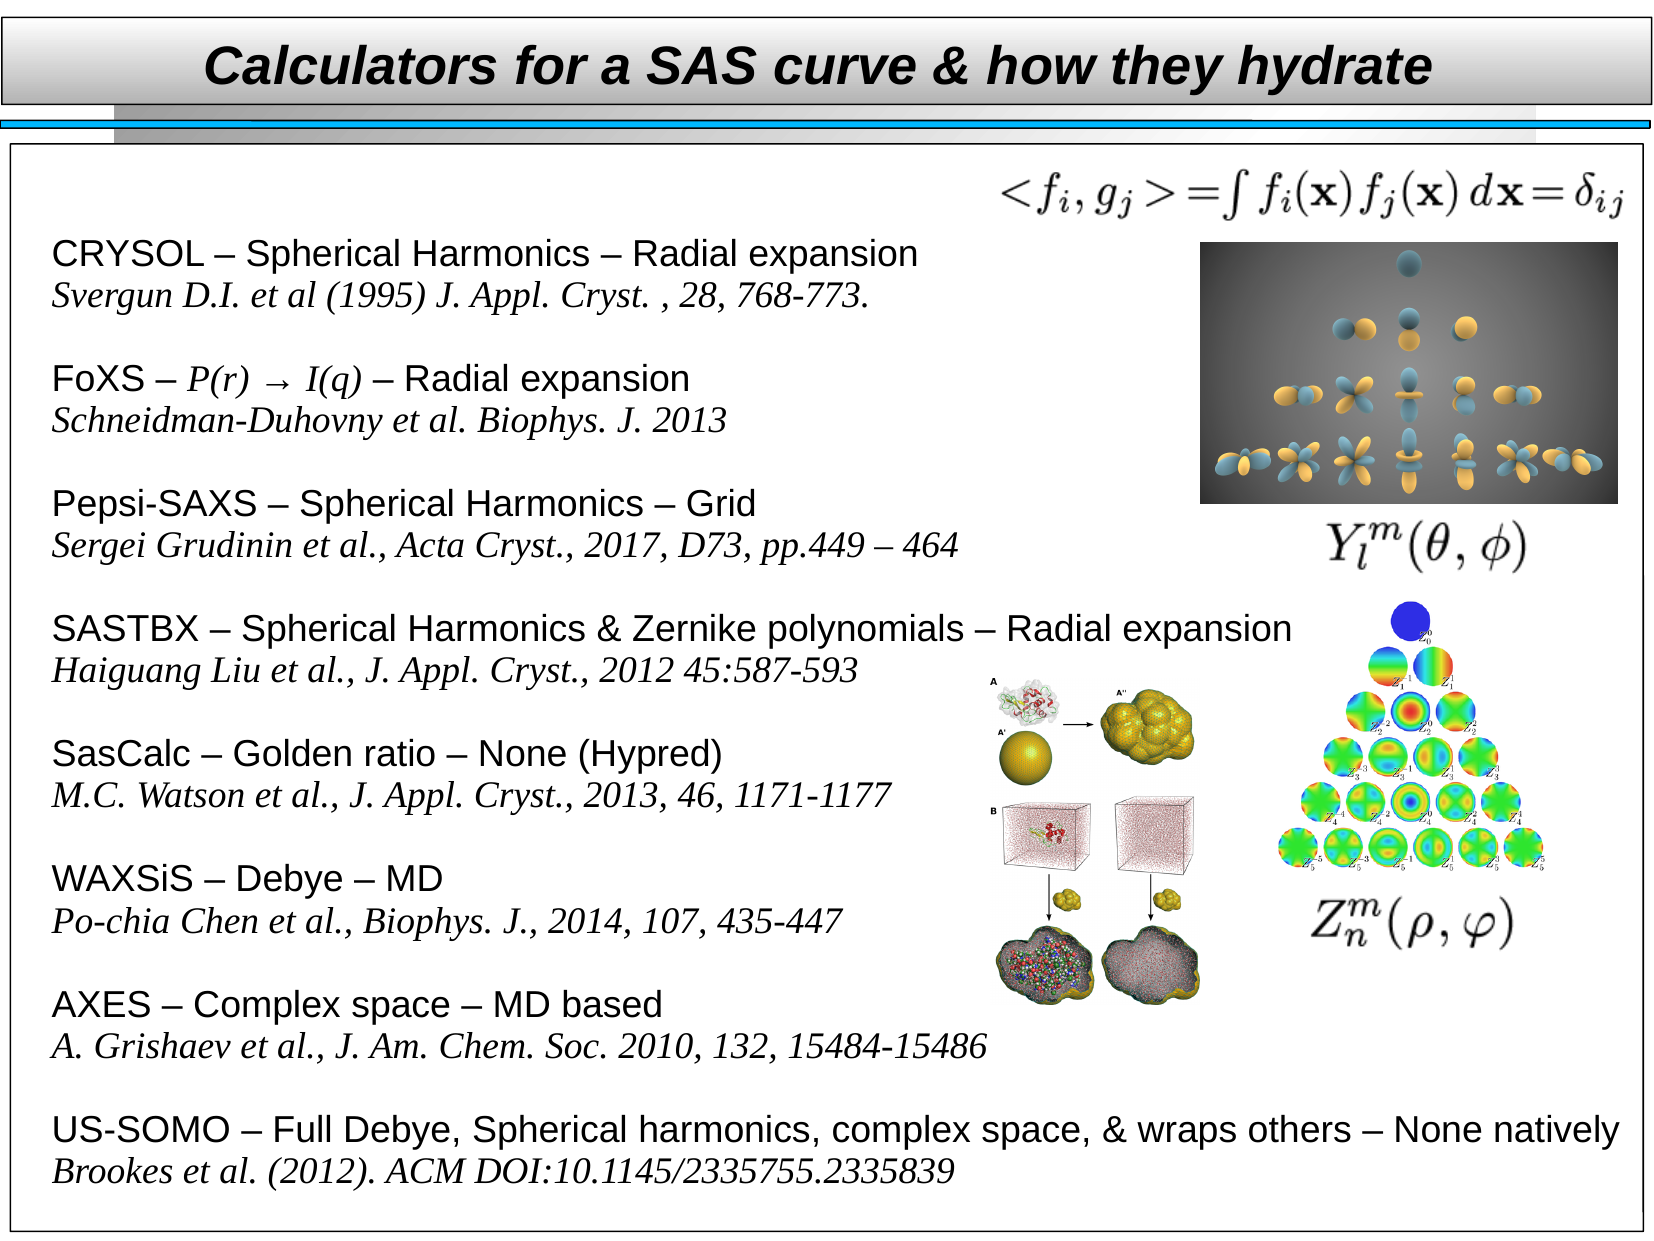

Calculators for a SAS curve & how they hydrate
CRYSOL – Spherical Harmonics – Radial expansion
Svergun D.I. et al (1995) J. Appl. Cryst. , 28, 768-773.
FoXS – P(r) → I(q) – Radial expansion
Schneidman-Duhovny et al. Biophys. J. 2013
Pepsi-SAXS – Spherical Harmonics – Grid
Sergei Grudinin et al., Acta Cryst., 2017, D73, pp.449 – 464
SASTBX – Spherical Harmonics & Zernike polynomials – Radial expansion
Haiguang Liu et al., J. Appl. Cryst., 2012 45:587-593
SasCalc – Golden ratio – None (Hypred)
M.C. Watson et al., J. Appl. Cryst., 2013, 46, 1171-1177
WAXSiS – Debye – MD
Po-chia Chen et al., Biophys. J., 2014, 107, 435-447
AXES – Complex space – MD based
A. Grishaev et al., J. Am. Chem. Soc. 2010, 132, 15484-15486
US-SOMO – Full Debye, Spherical harmonics, complex space, & wraps others – None natively
Brookes et al. (2012). ACM DOI:10.1145/2335755.2335839